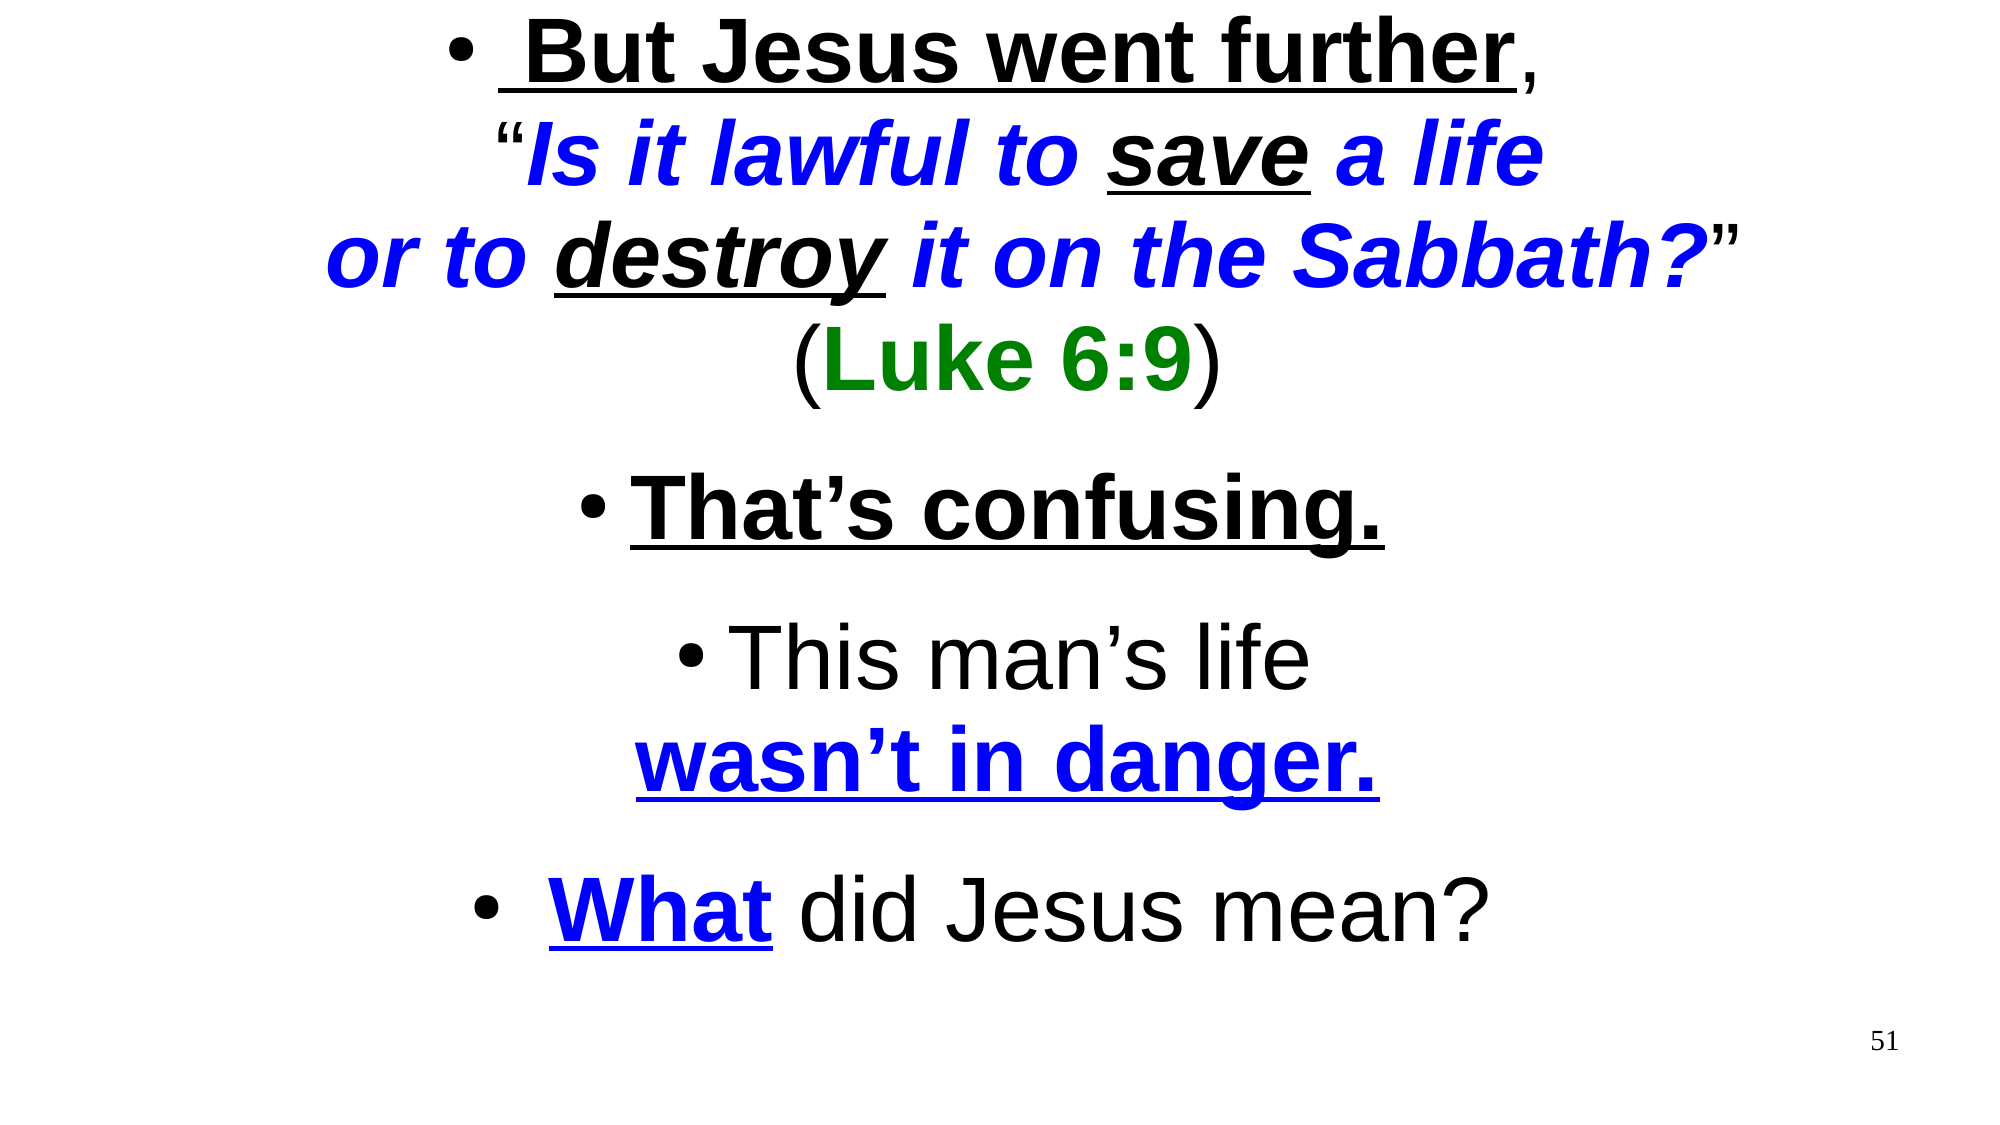

# But Jesus went further, “Is it lawful to save a life or to destroy it on the Sabbath?” (Luke 6:9)
That’s confusing.
This man’s life
wasn’t in danger.
 What did Jesus mean?
51